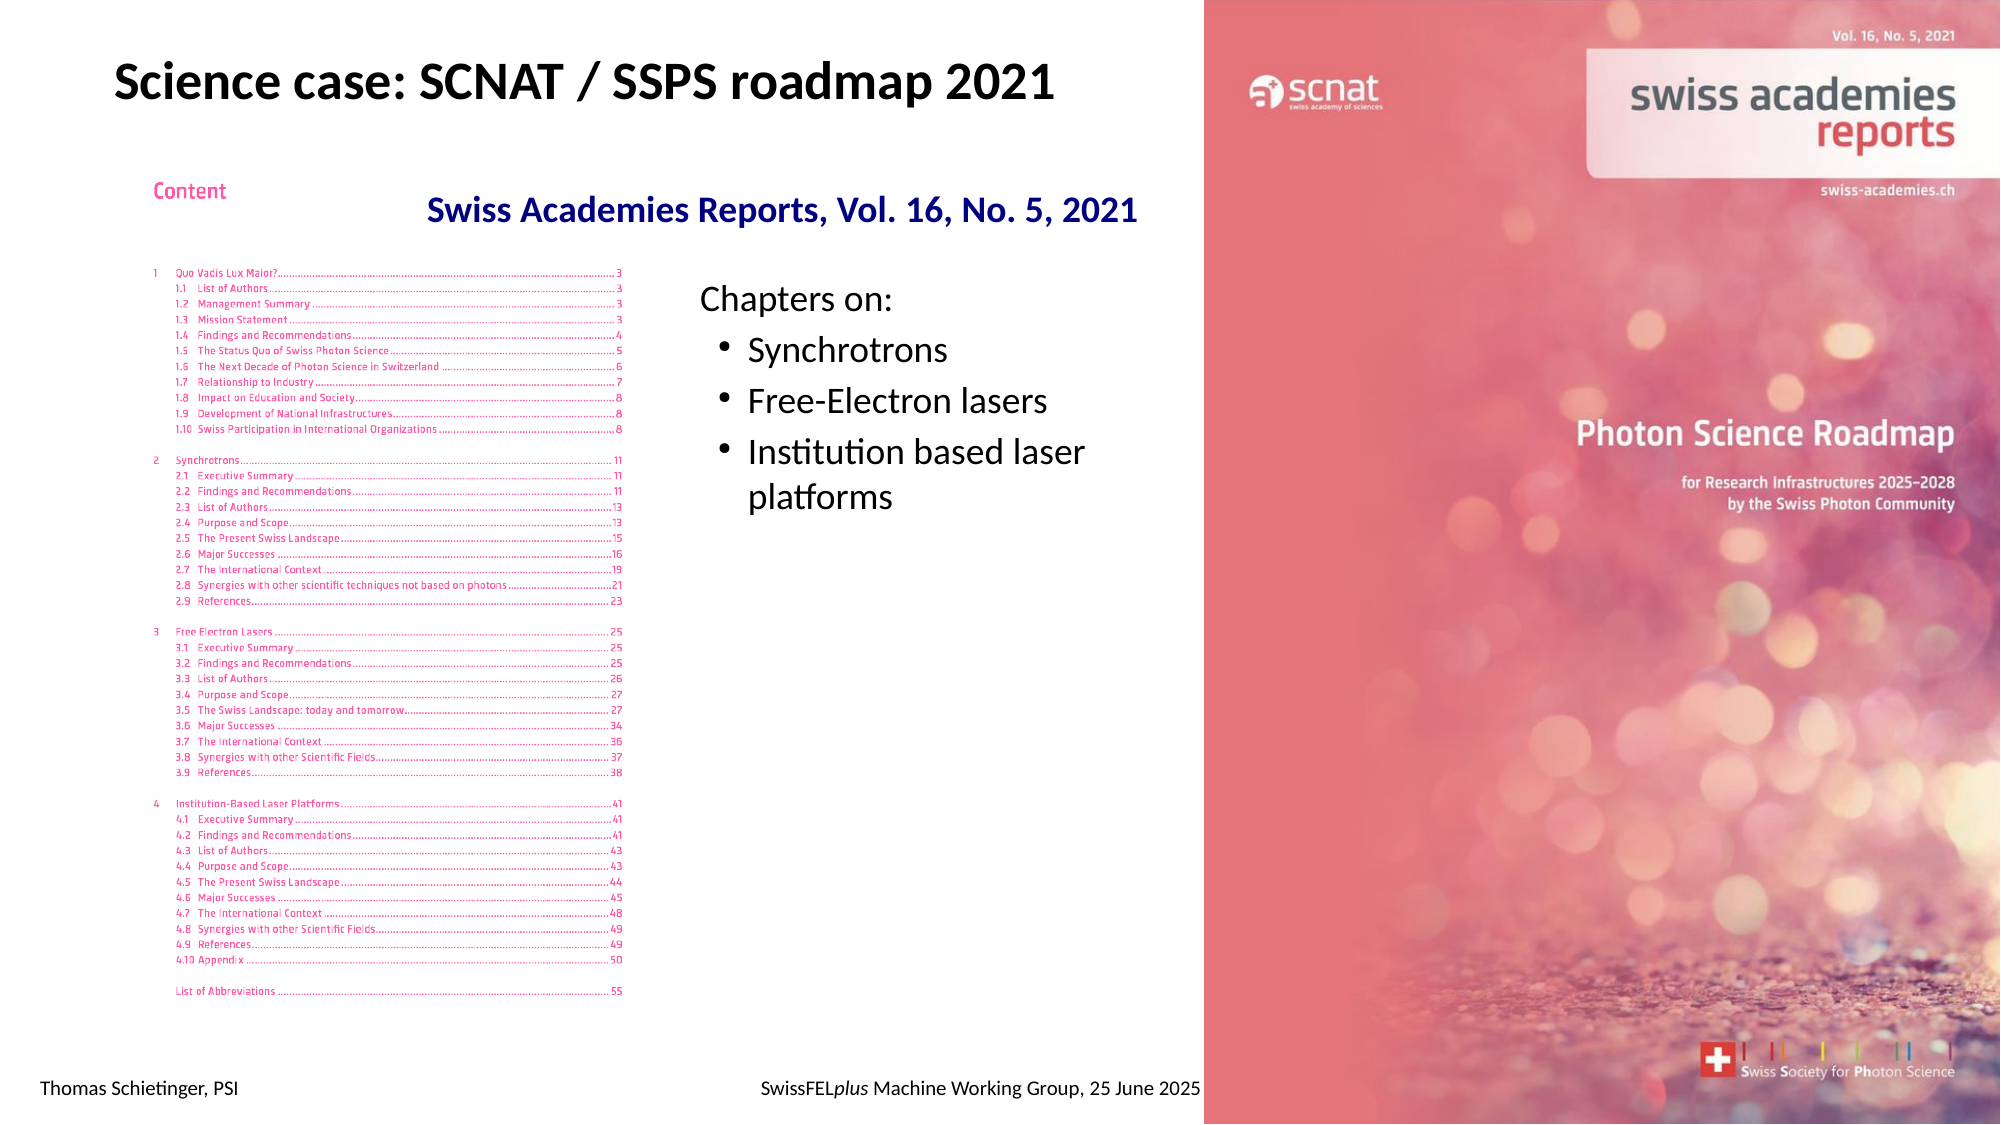

# Science case: SCNAT / SSPS roadmap 2021
Swiss Academies Reports, Vol. 16, No. 5, 2021
Chapters on:
Synchrotrons
Free-Electron lasers
Institution based laser platforms
PSI Center for Accelerator Science and Engineering
17